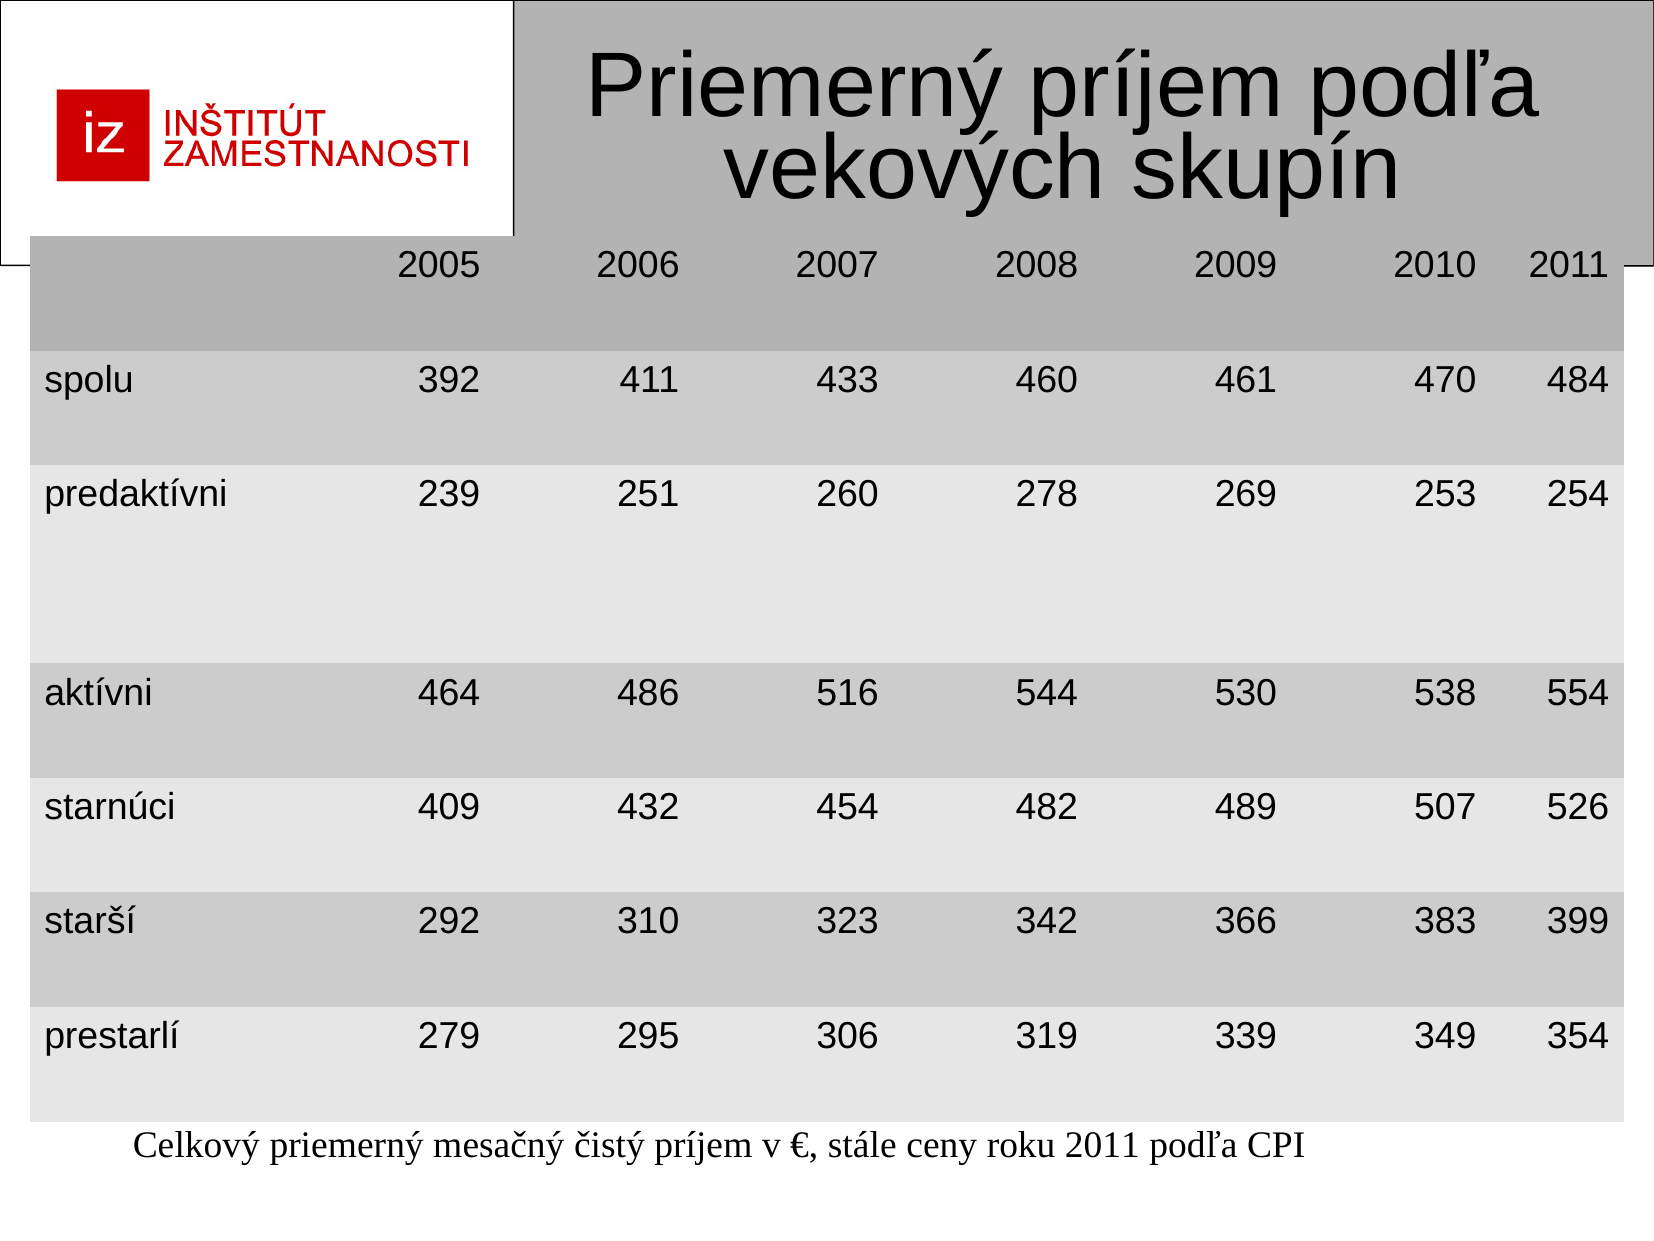

# Priemerný príjem podľa vekových skupín
| | 2005 | 2006 | 2007 | 2008 | 2009 | 2010 | 2011 |
| --- | --- | --- | --- | --- | --- | --- | --- |
| spolu | 392 | 411 | 433 | 460 | 461 | 470 | 484 |
| predaktívni | 239 | 251 | 260 | 278 | 269 | 253 | 254 |
| aktívni | 464 | 486 | 516 | 544 | 530 | 538 | 554 |
| starnúci | 409 | 432 | 454 | 482 | 489 | 507 | 526 |
| starší | 292 | 310 | 323 | 342 | 366 | 383 | 399 |
| prestarlí | 279 | 295 | 306 | 319 | 339 | 349 | 354 |
Celkový priemerný mesačný čistý príjem v €, stále ceny roku 2011 podľa CPI